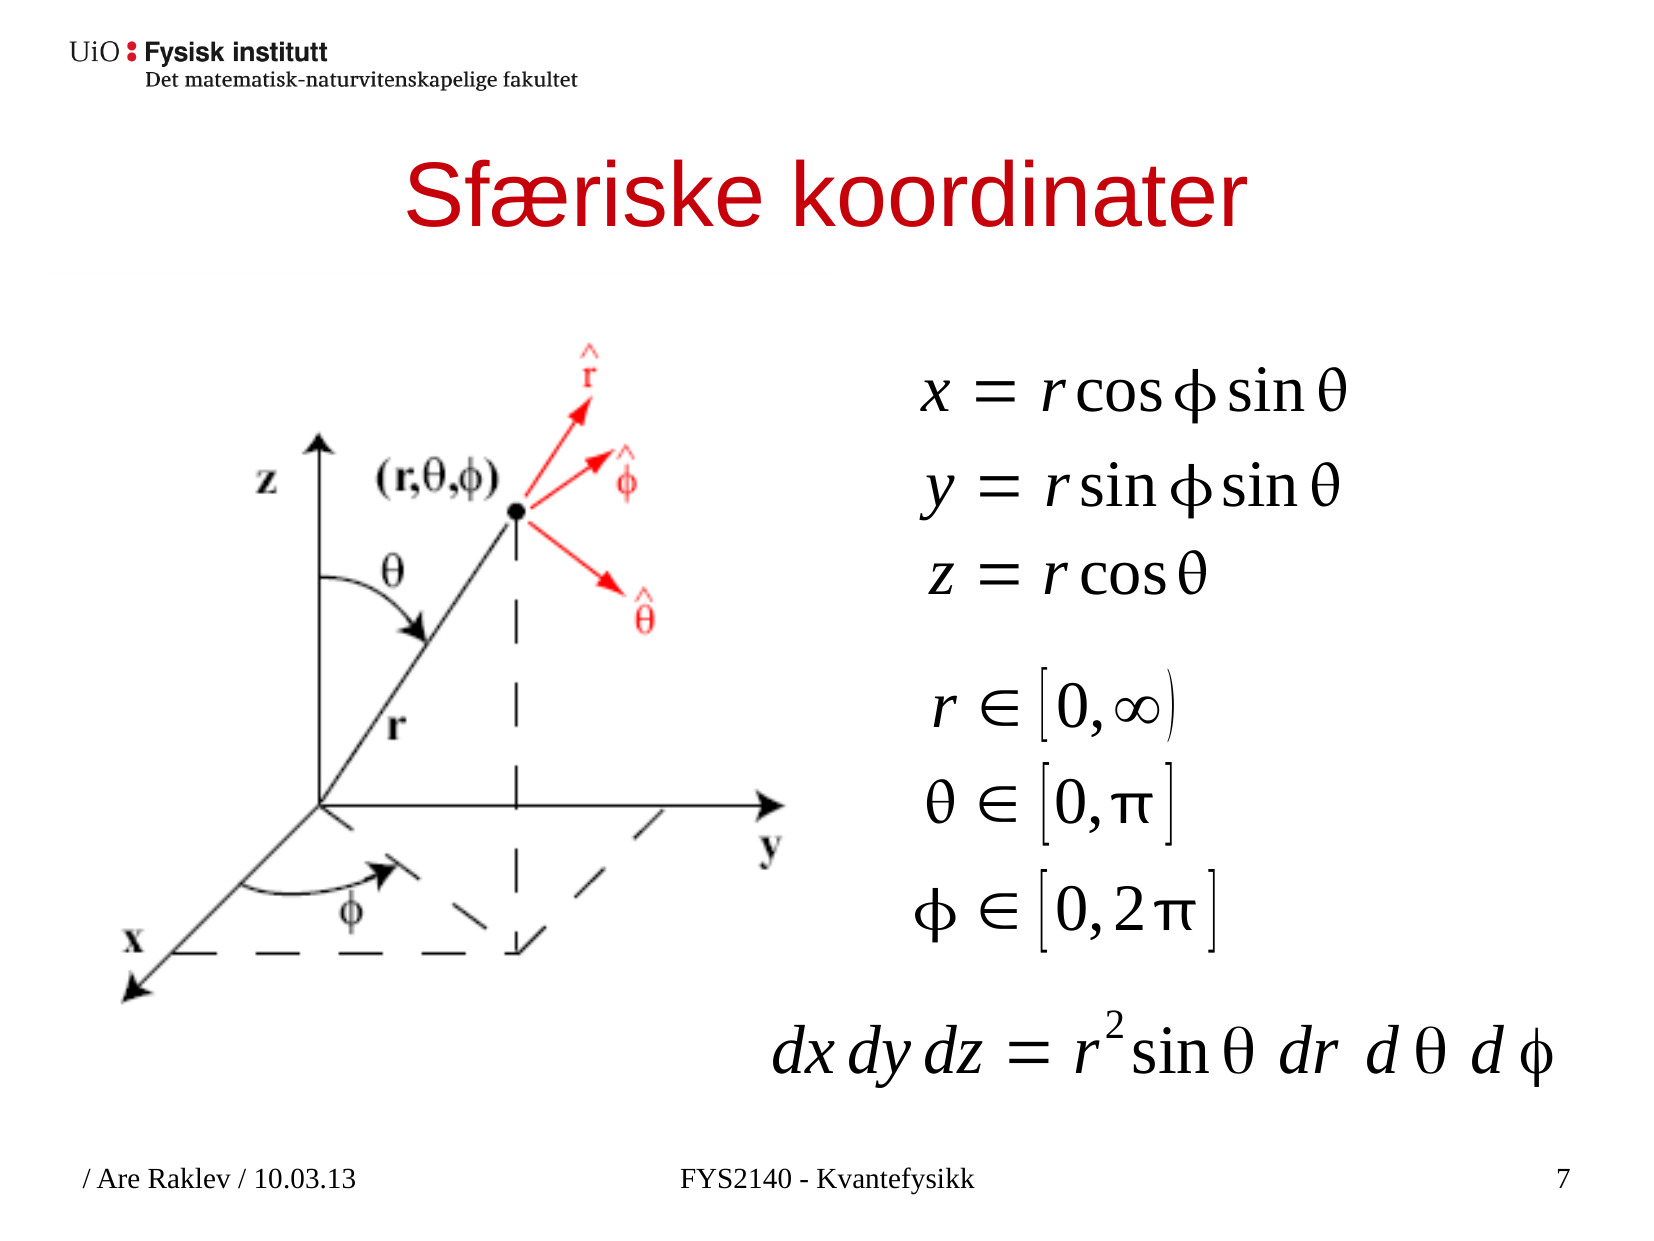

# Sfæriske koordinater
/ Are Raklev / 10.03.13
FYS2140 - Kvantefysikk
7